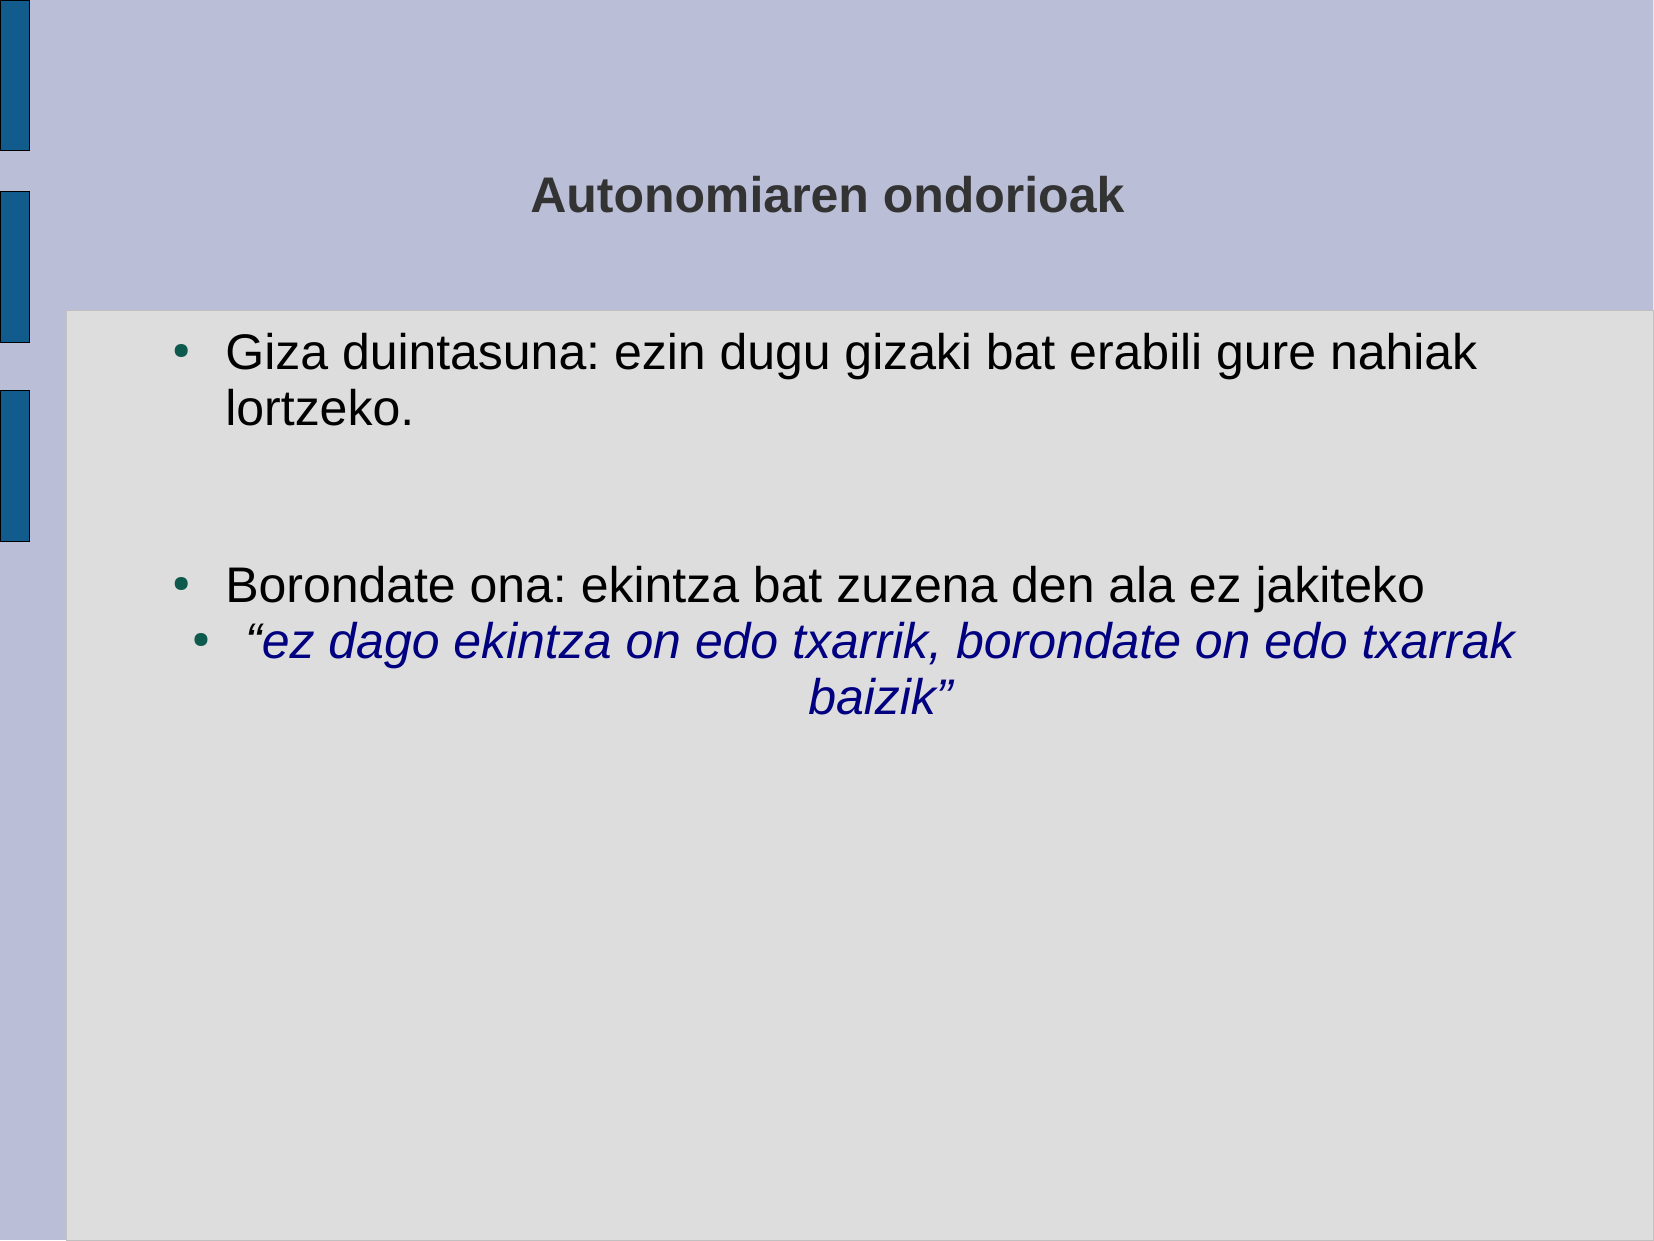

# Autonomiaren ondorioak
Giza duintasuna: ezin dugu gizaki bat erabili gure nahiak lortzeko.
Borondate ona: ekintza bat zuzena den ala ez jakiteko
“ez dago ekintza on edo txarrik, borondate on edo txarrak baizik”